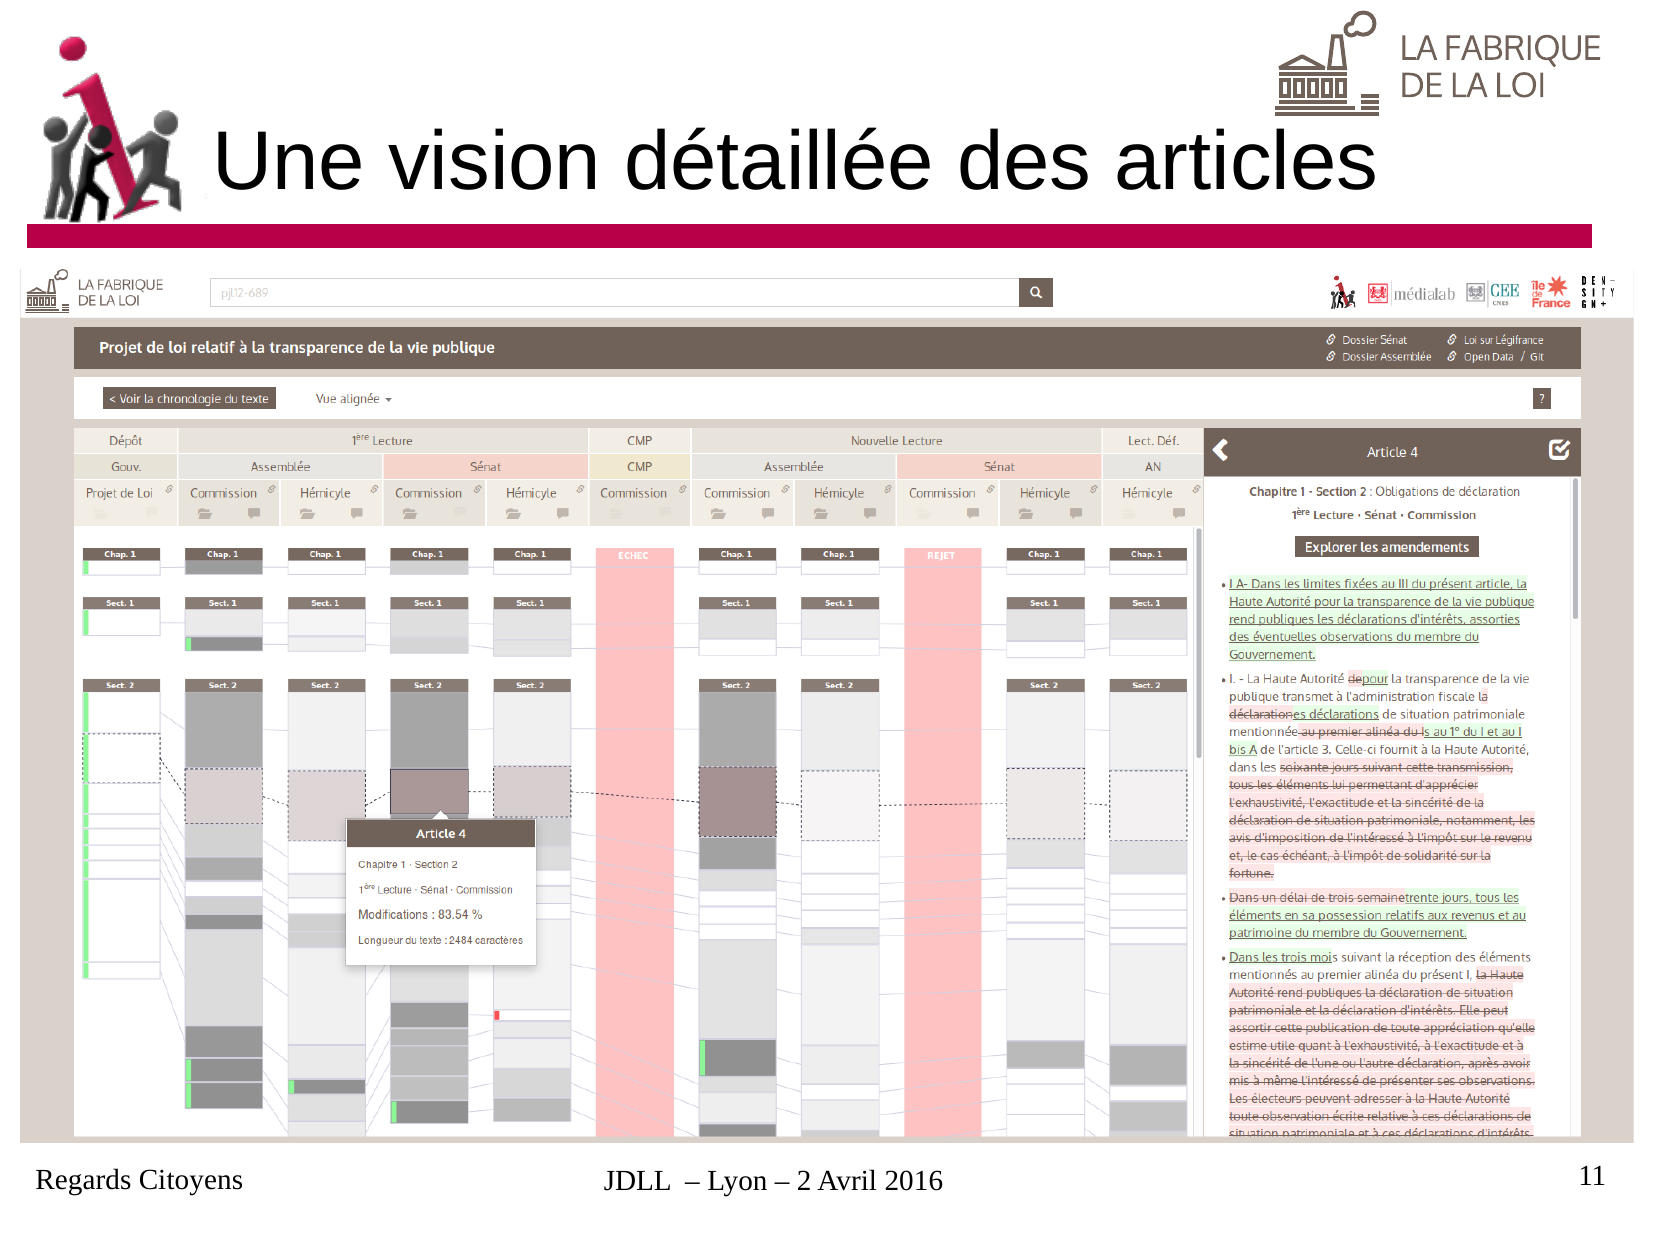

# Une vision détaillée des articles
11